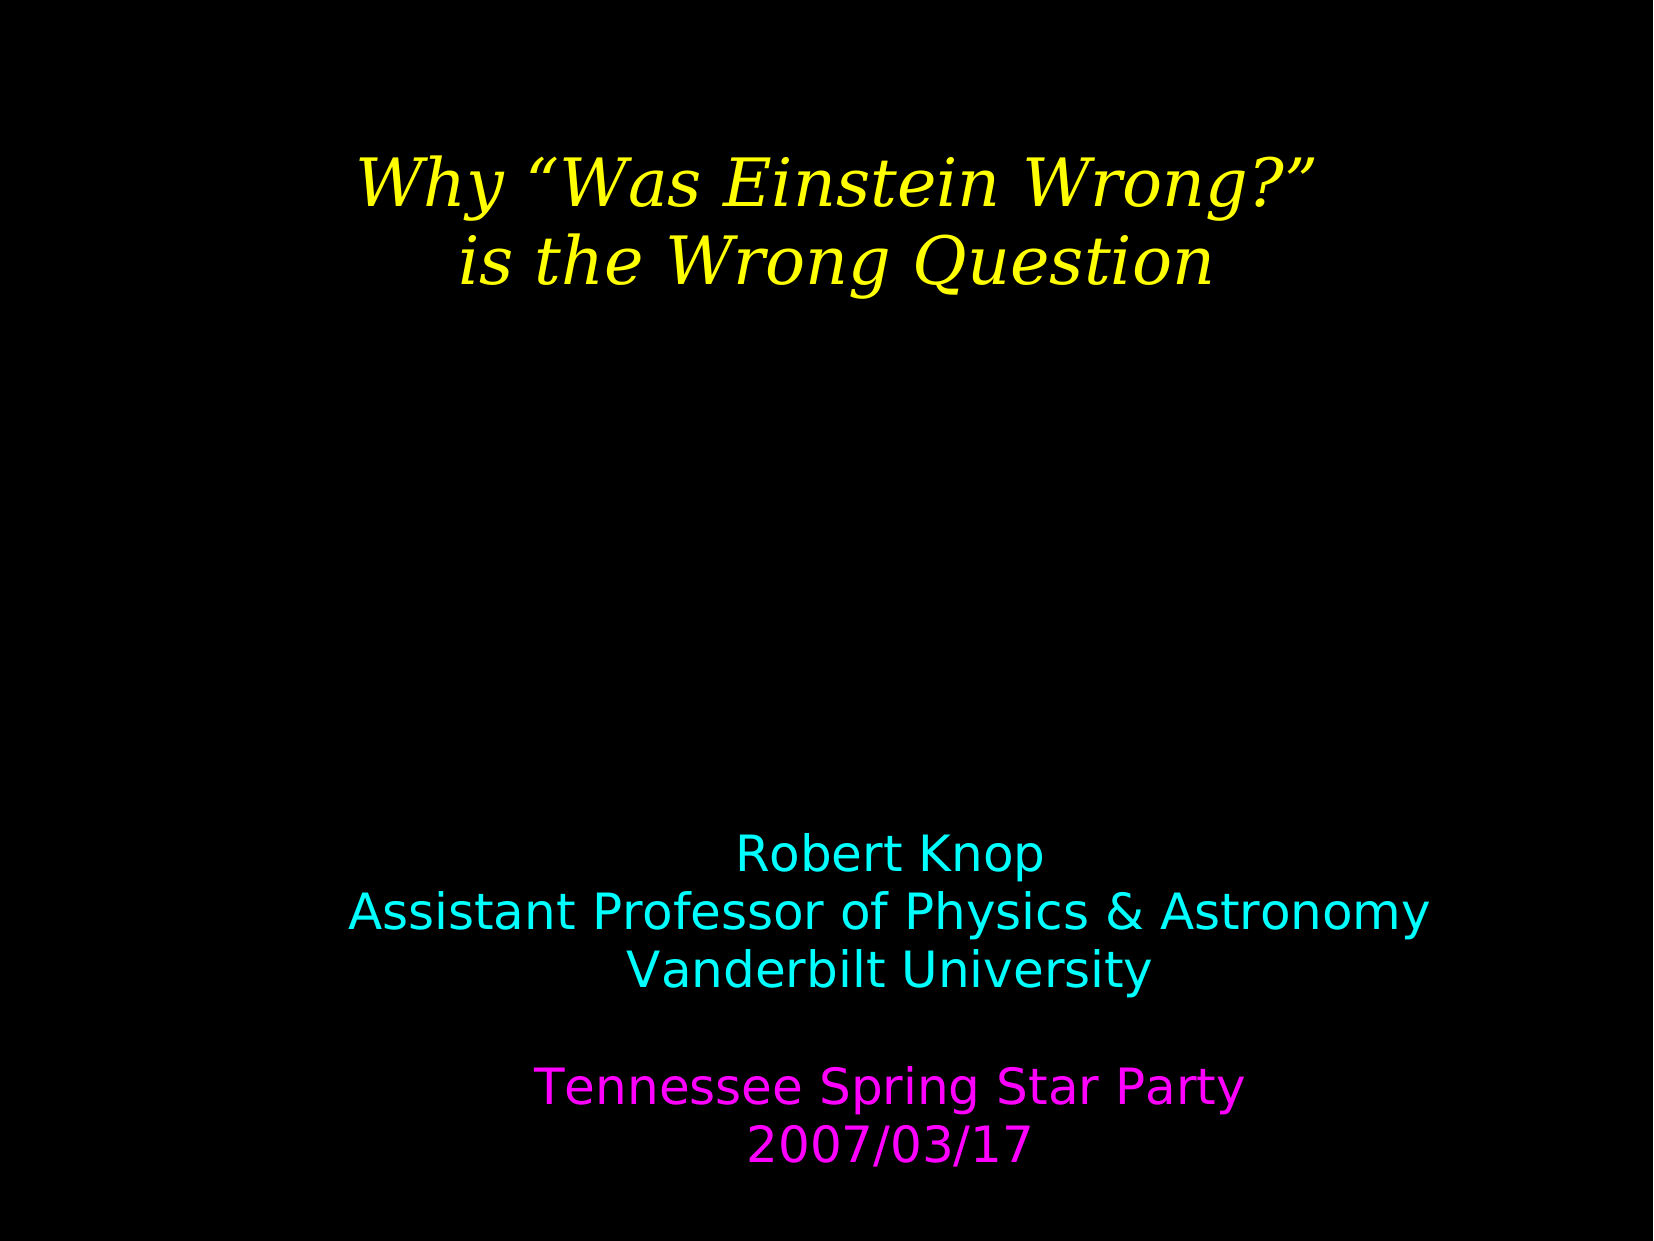

Why “Was Einstein Wrong?”
is the Wrong Question
Robert Knop
Assistant Professor of Physics & Astronomy
Vanderbilt University
Tennessee Spring Star Party
2007/03/17